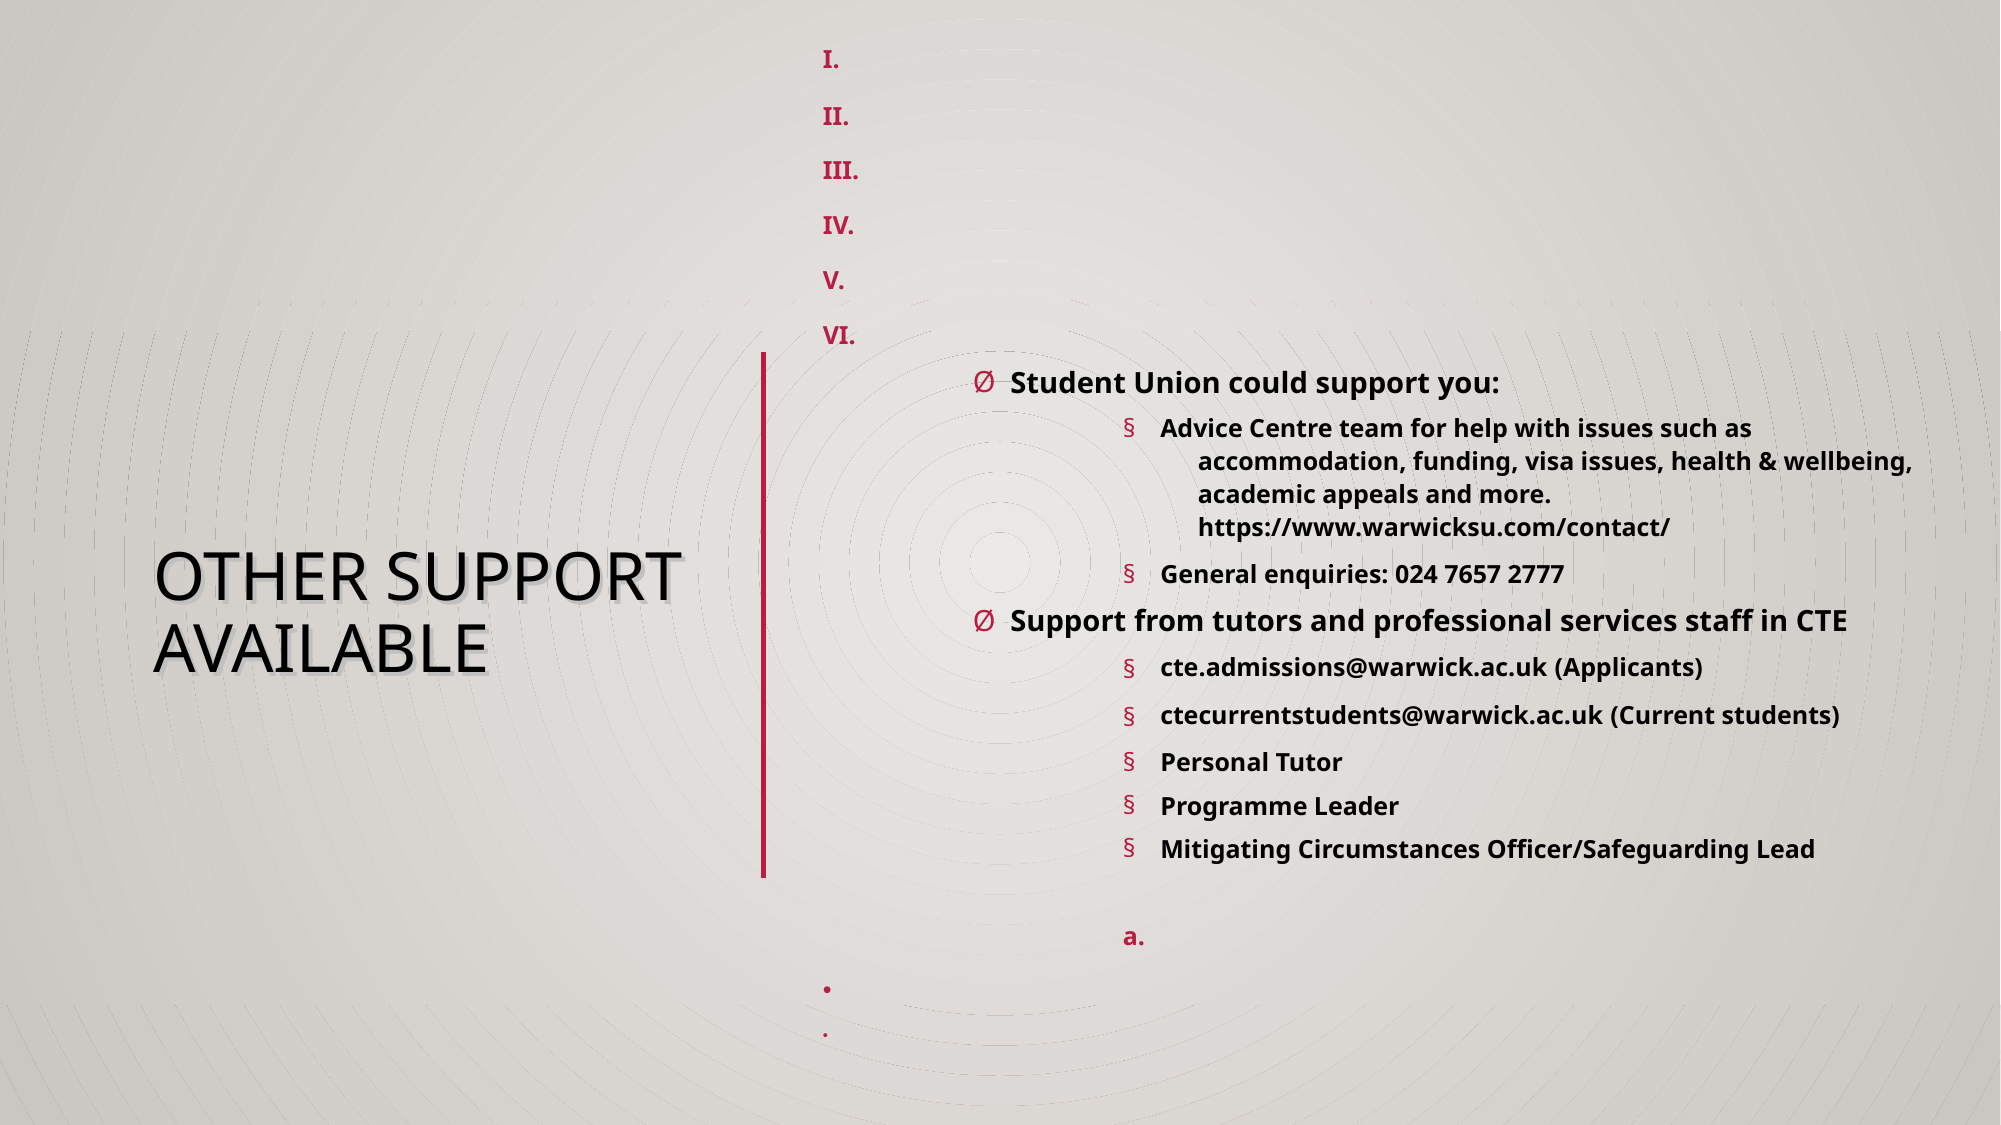

Student Union could support you:
Advice Centre team for help with issues such as accommodation, funding, visa issues, health & wellbeing, academic appeals and more. https://www.warwicksu.com/contact/
General enquiries: 024 7657 2777
Support from tutors and professional services staff in CTE
cte.admissions@warwick.ac.uk (Applicants)
ctecurrentstudents@warwick.ac.uk (Current students)
Personal Tutor
Programme Leader
Mitigating Circumstances Officer/Safeguarding Lead
# other Support Available